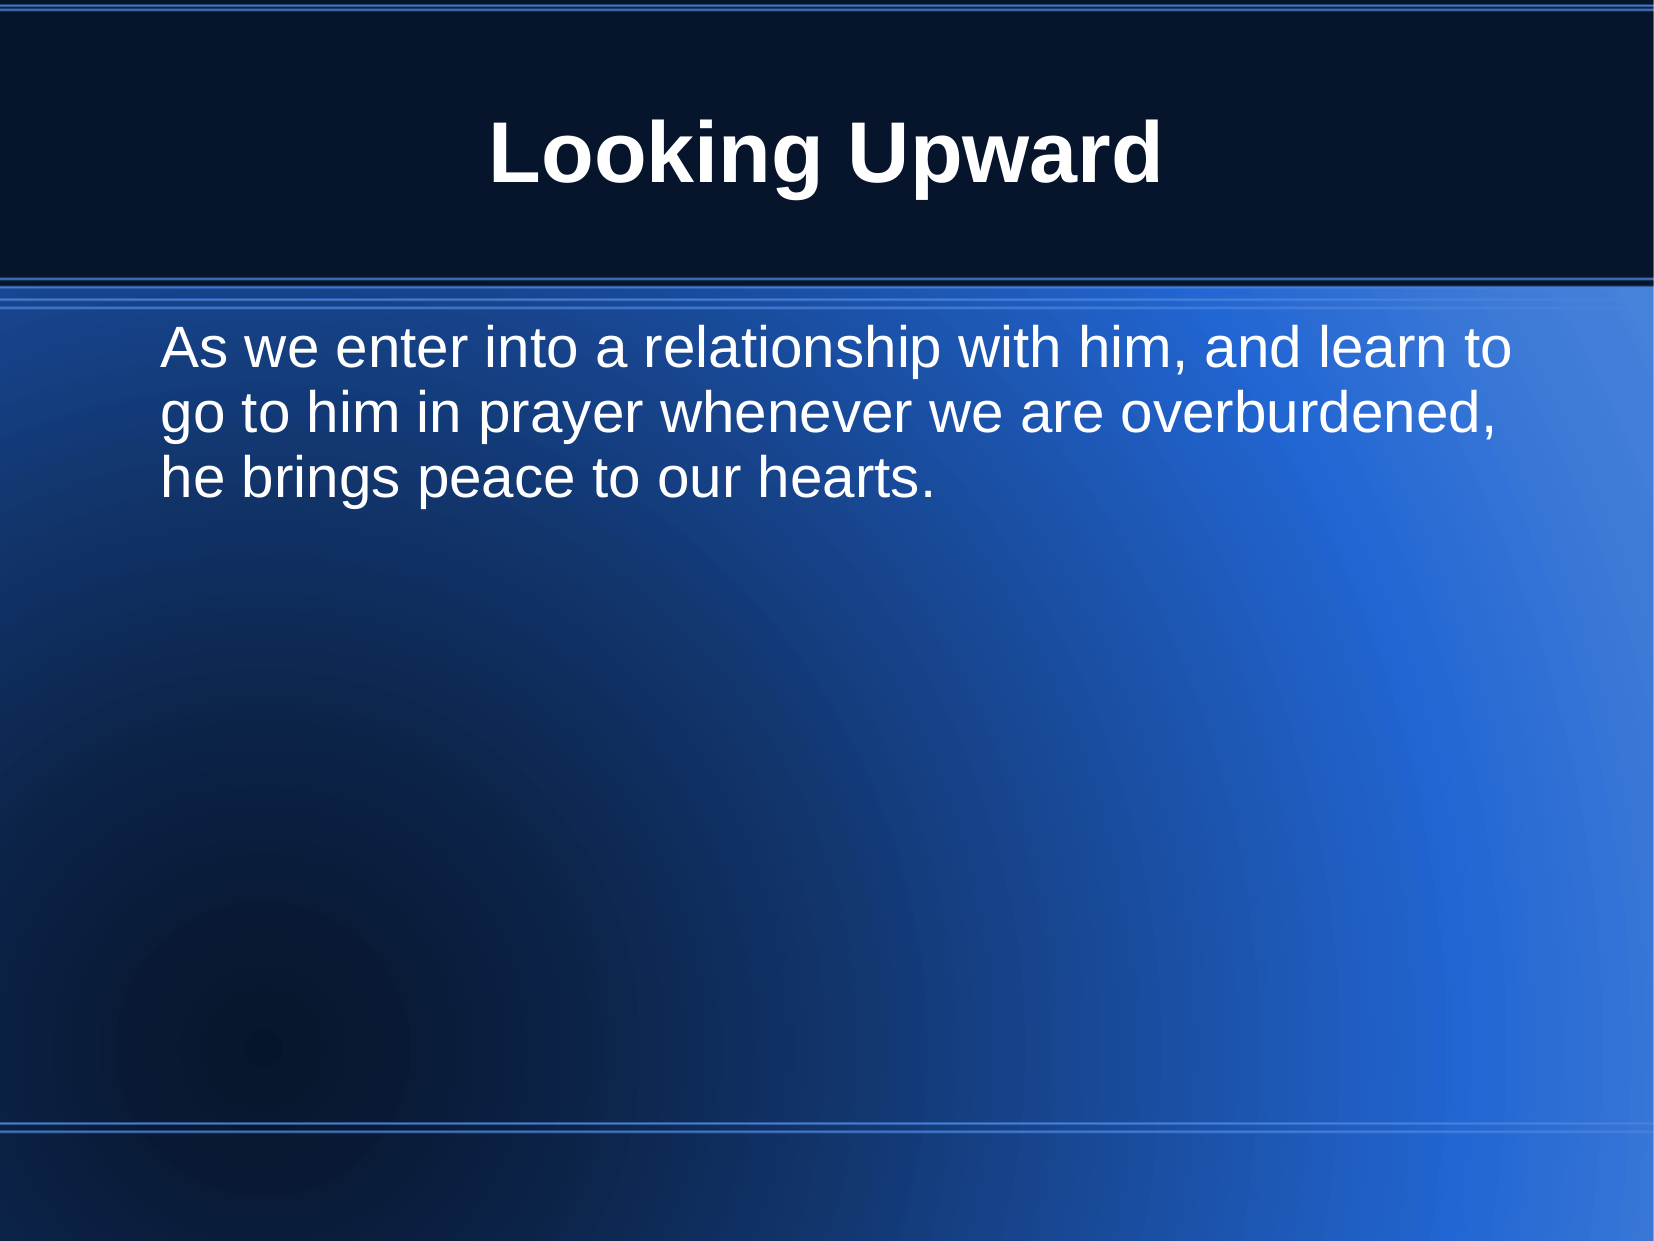

# Looking Upward
As we enter into a relationship with him, and learn to go to him in prayer whenever we are overburdened, he brings peace to our hearts.